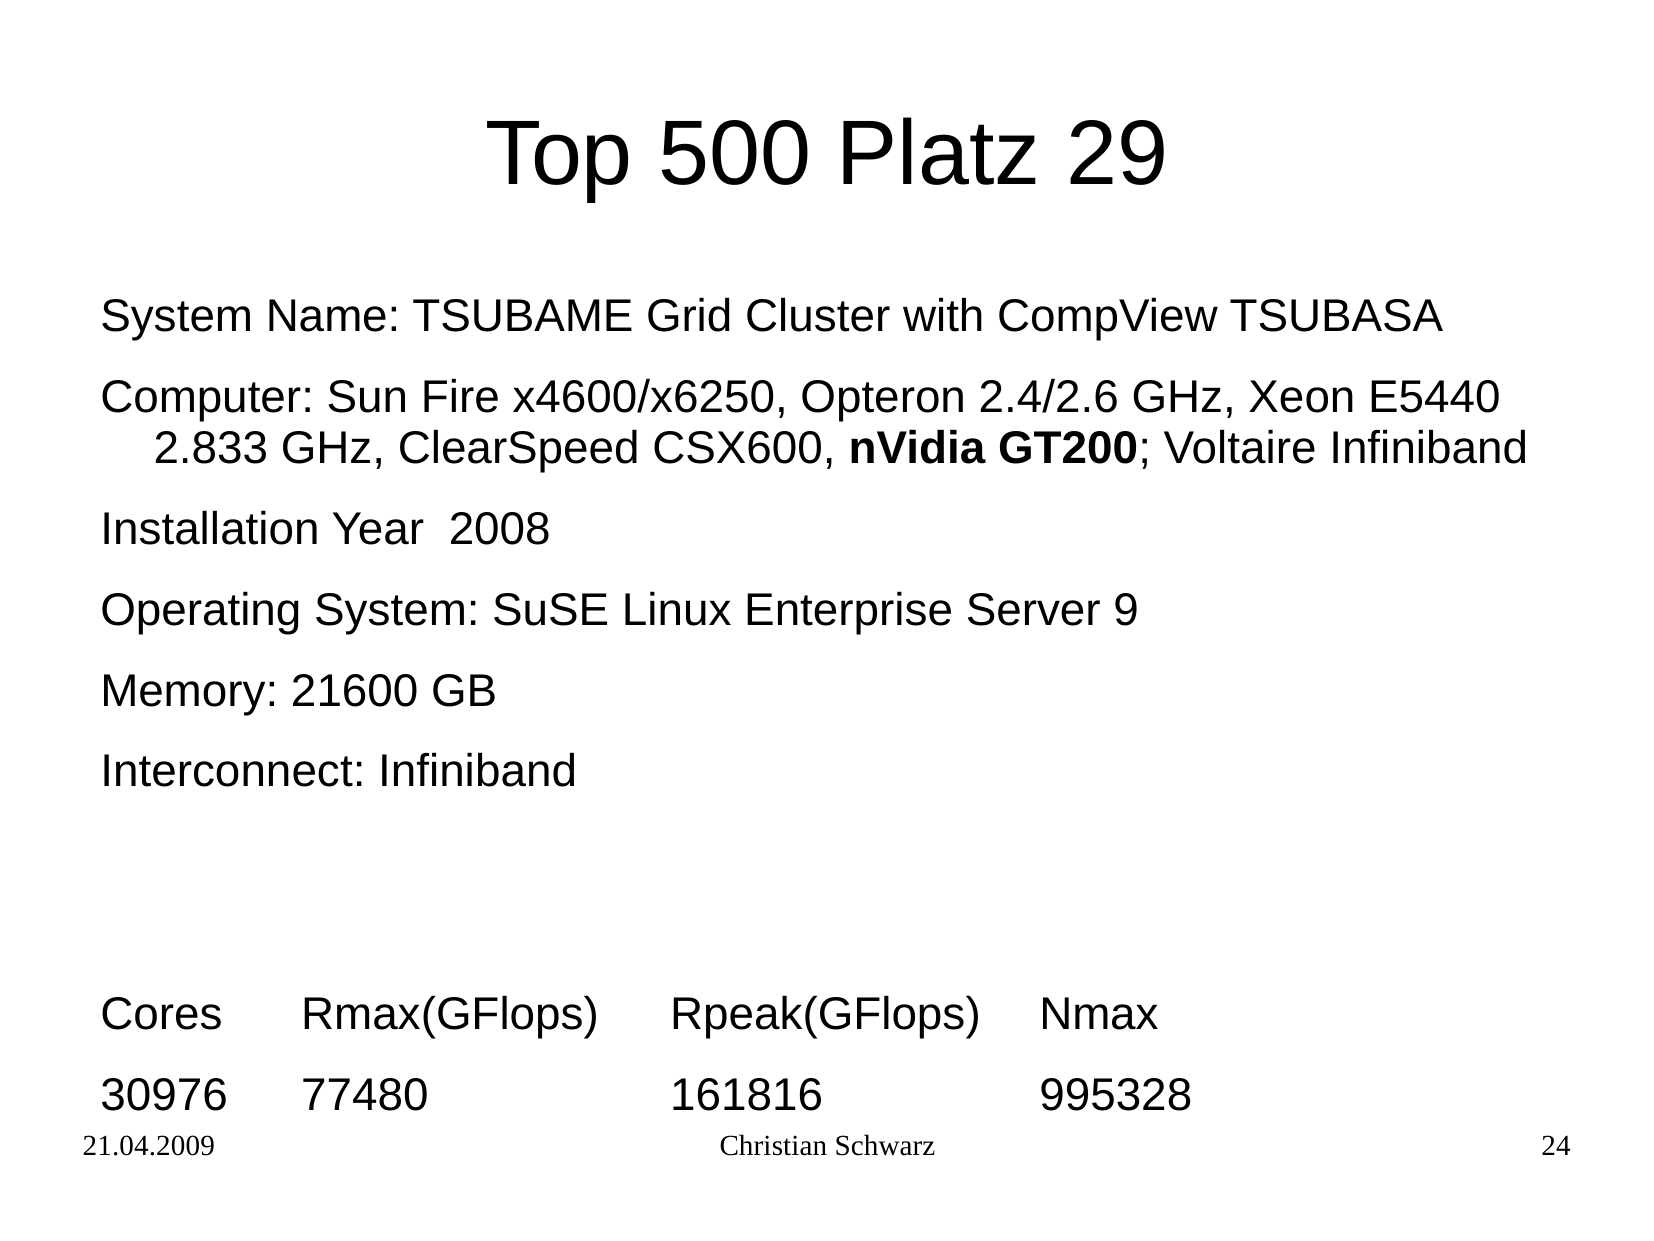

# Top 500 Platz 29
System Name: TSUBAME Grid Cluster with CompView TSUBASA
Computer: Sun Fire x4600/x6250, Opteron 2.4/2.6 GHz, Xeon E5440 2.833 GHz, ClearSpeed CSX600, nVidia GT200; Voltaire Infiniband
Installation Year 	2008
Operating System: SuSE Linux Enterprise Server 9
Memory: 21600 GB
Interconnect: Infiniband
Cores 	Rmax(GFlops) 	Rpeak(GFlops) 	Nmax
30976 	77480 				161816 			995328
21.04.2009
Christian Schwarz
24